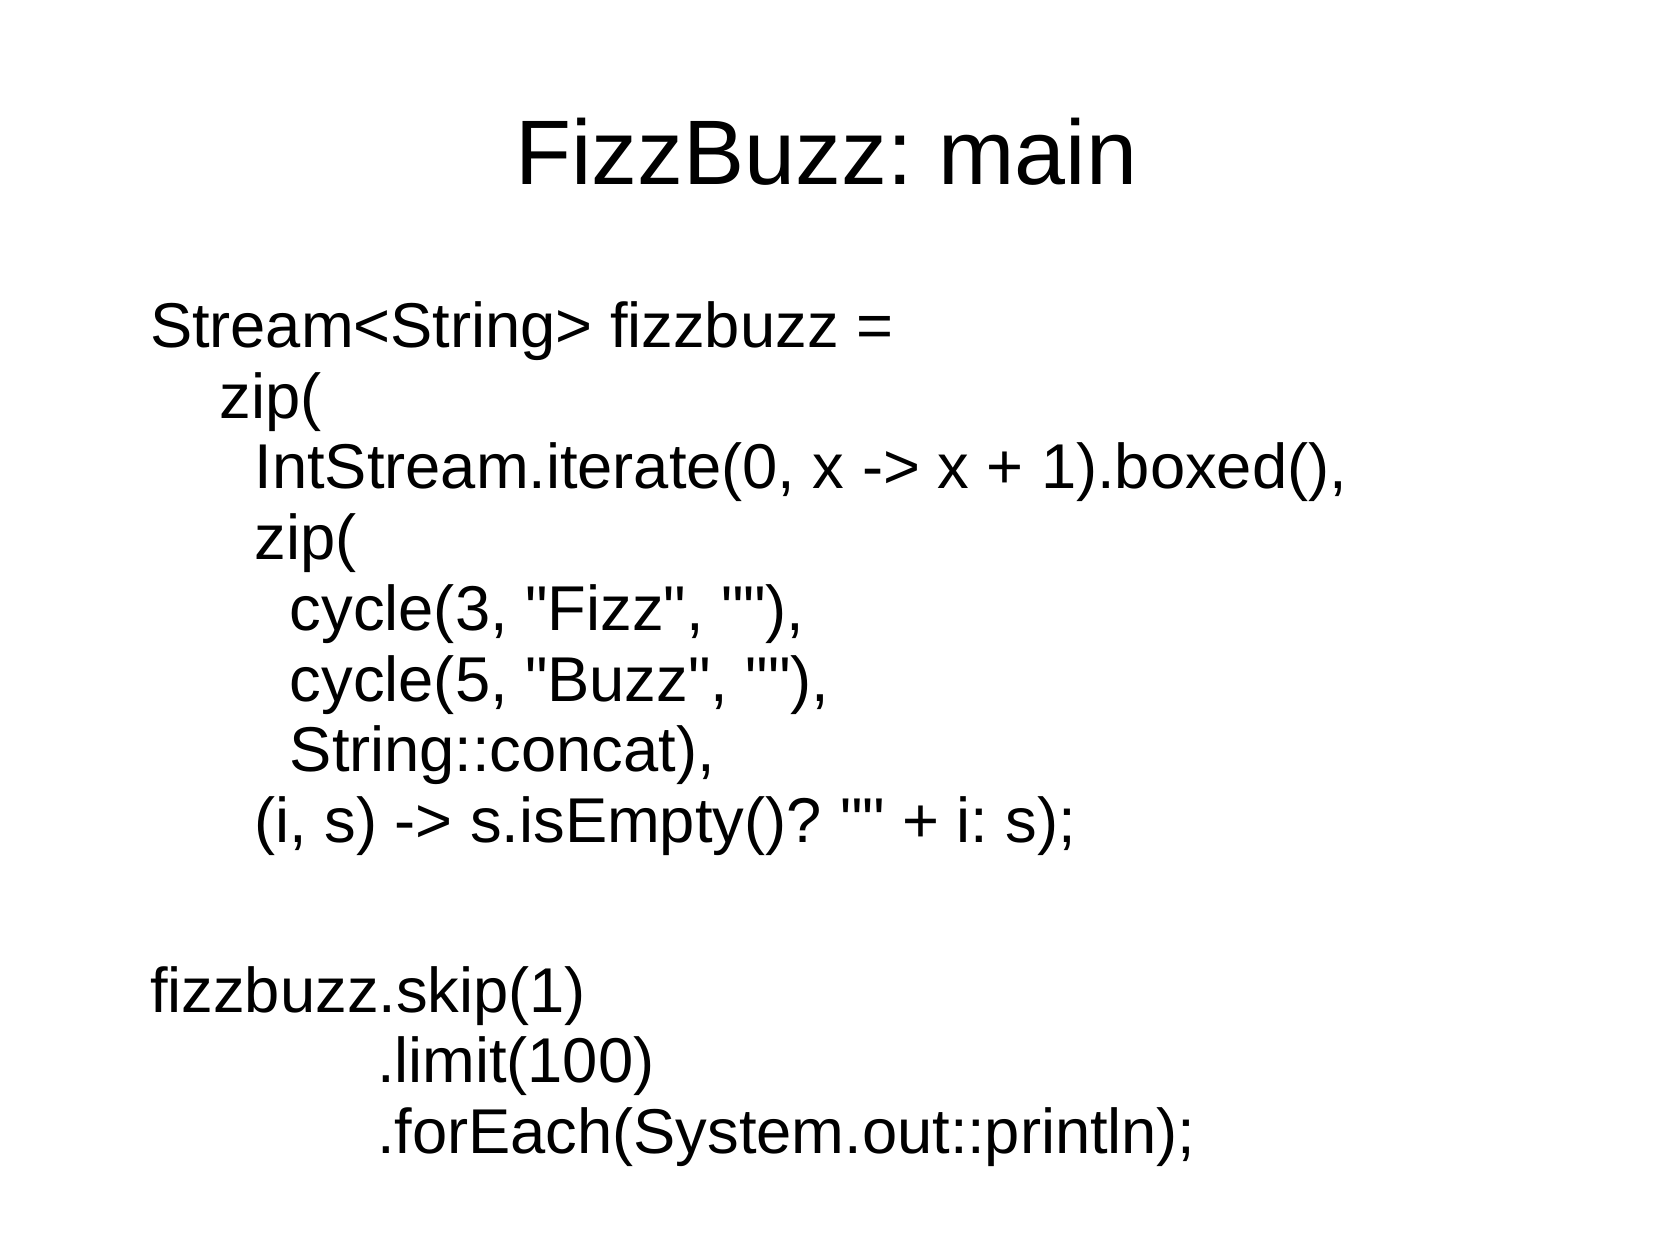

# FizzBuzz: main
Stream<String> fizzbuzz =
 zip(
 IntStream.iterate(0, x -> x + 1).boxed(),
 zip(
 cycle(3, "Fizz", ""),
 cycle(5, "Buzz", ""),
 String::concat),
 (i, s) -> s.isEmpty()? "" + i: s);
fizzbuzz.skip(1)
 .limit(100)
 .forEach(System.out::println);